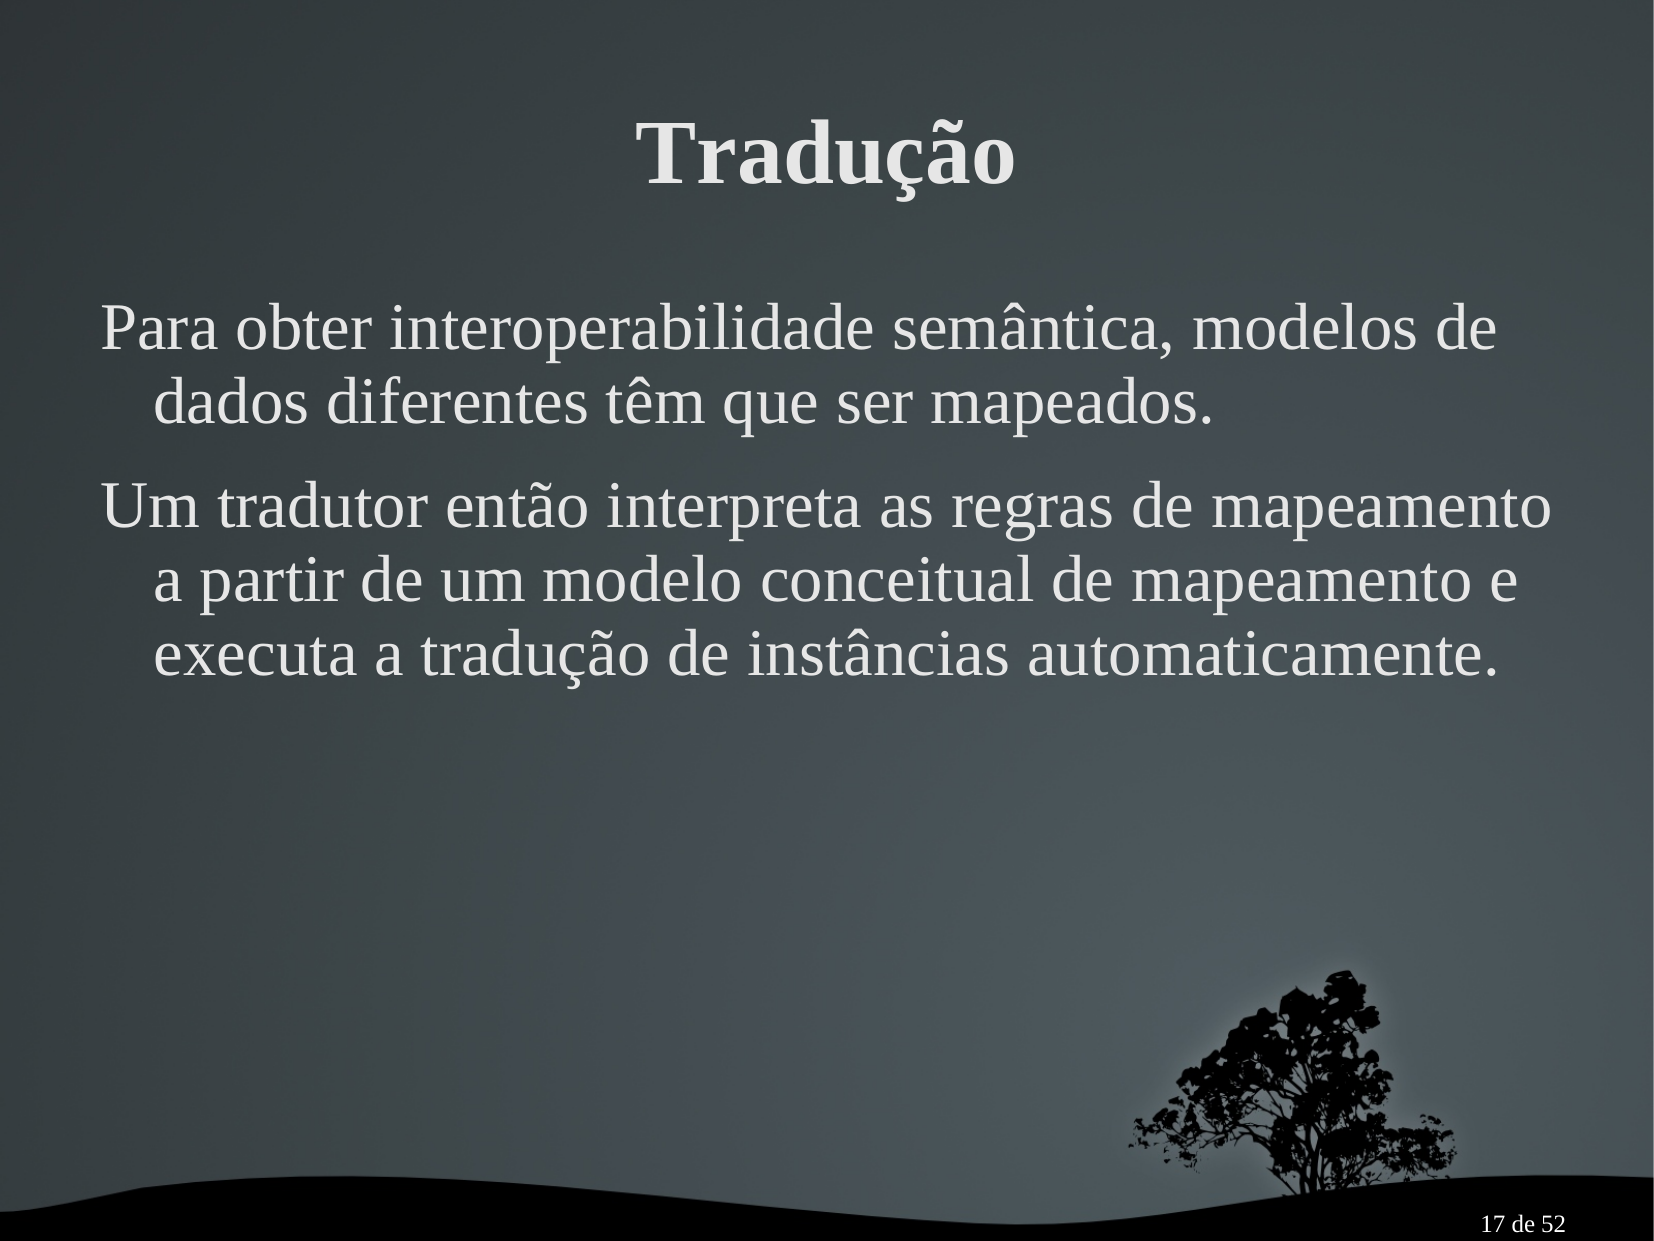

# Tradução
Para obter interoperabilidade semântica, modelos de dados diferentes têm que ser mapeados.
Um tradutor então interpreta as regras de mapeamento a partir de um modelo conceitual de mapeamento e executa a tradução de instâncias automaticamente.
17